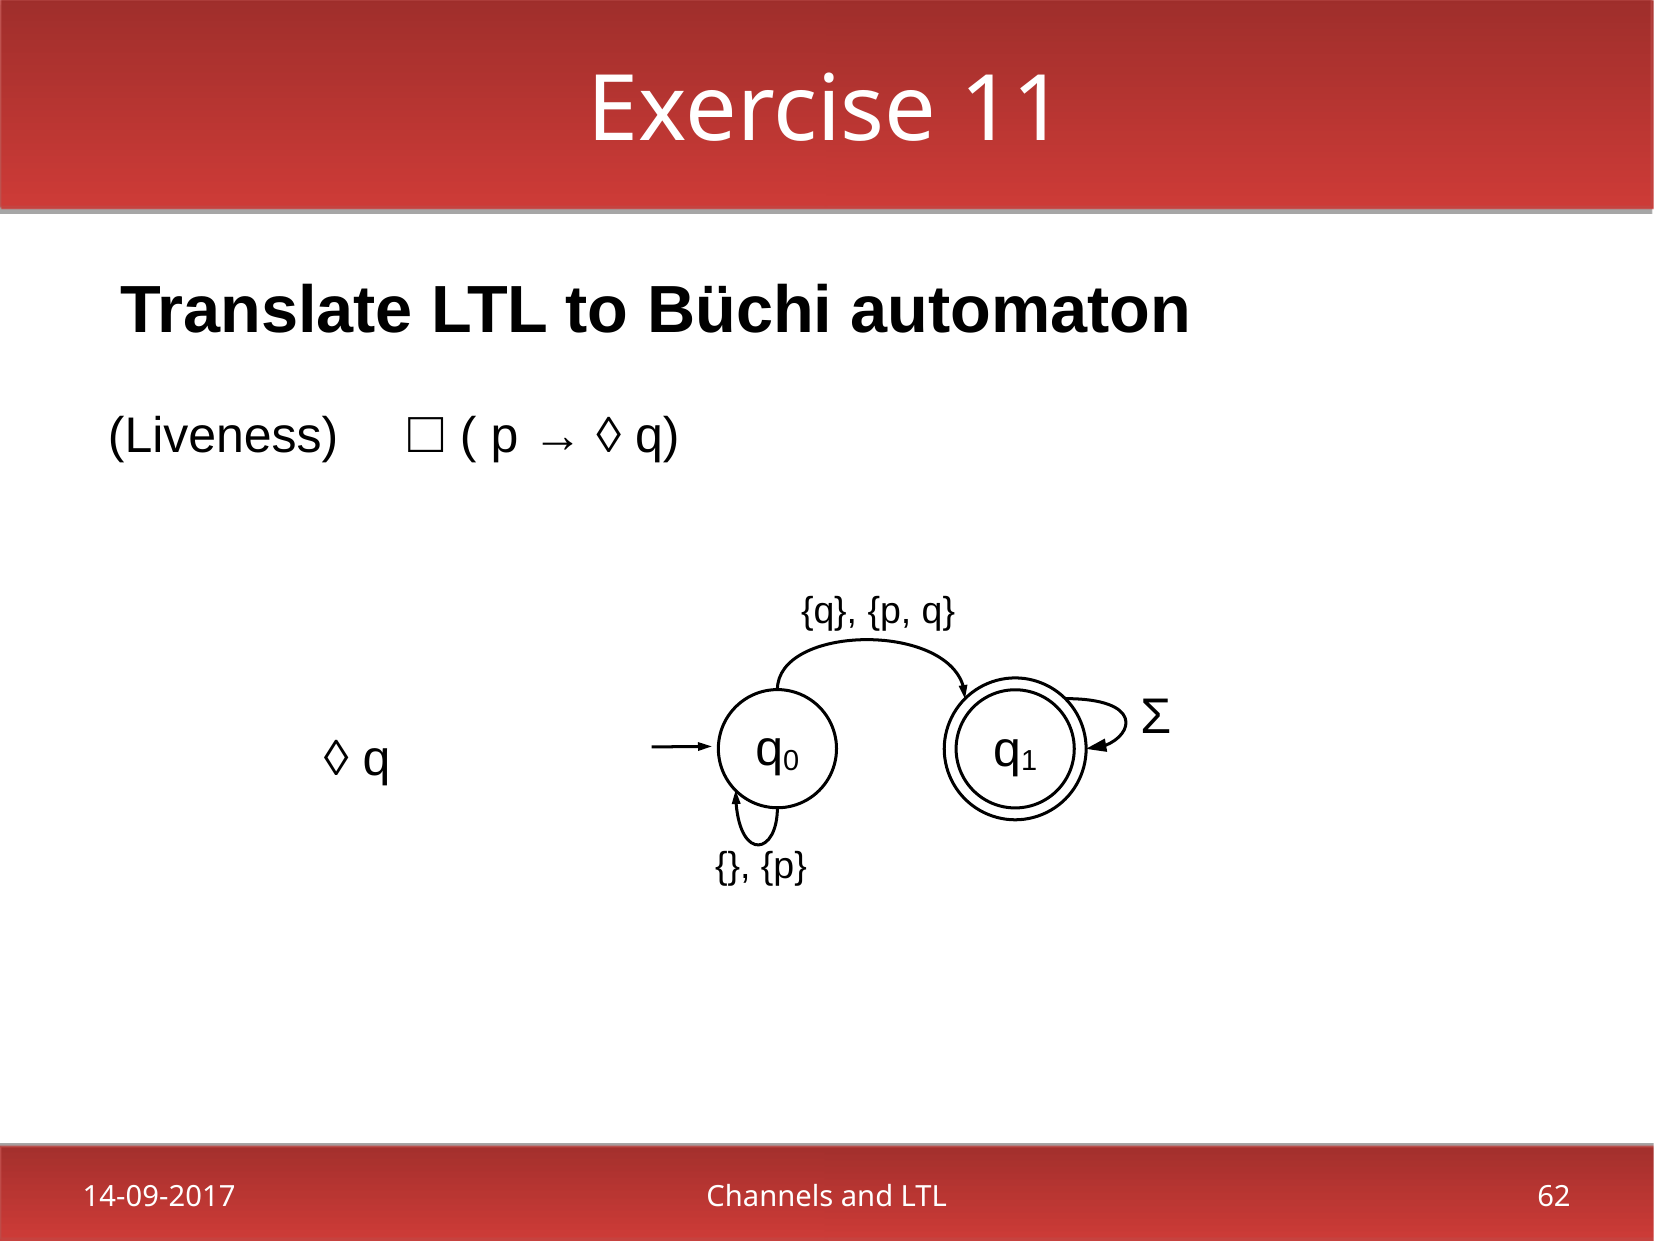

# Exercise 11
Translate LTL to Büchi automaton
(Liveness) □ ( p → ◊ q)
{q}, {p, q}
Σ
q0
q1
◊ q
{}, {p}
14-09-2017
Channels and LTL
62